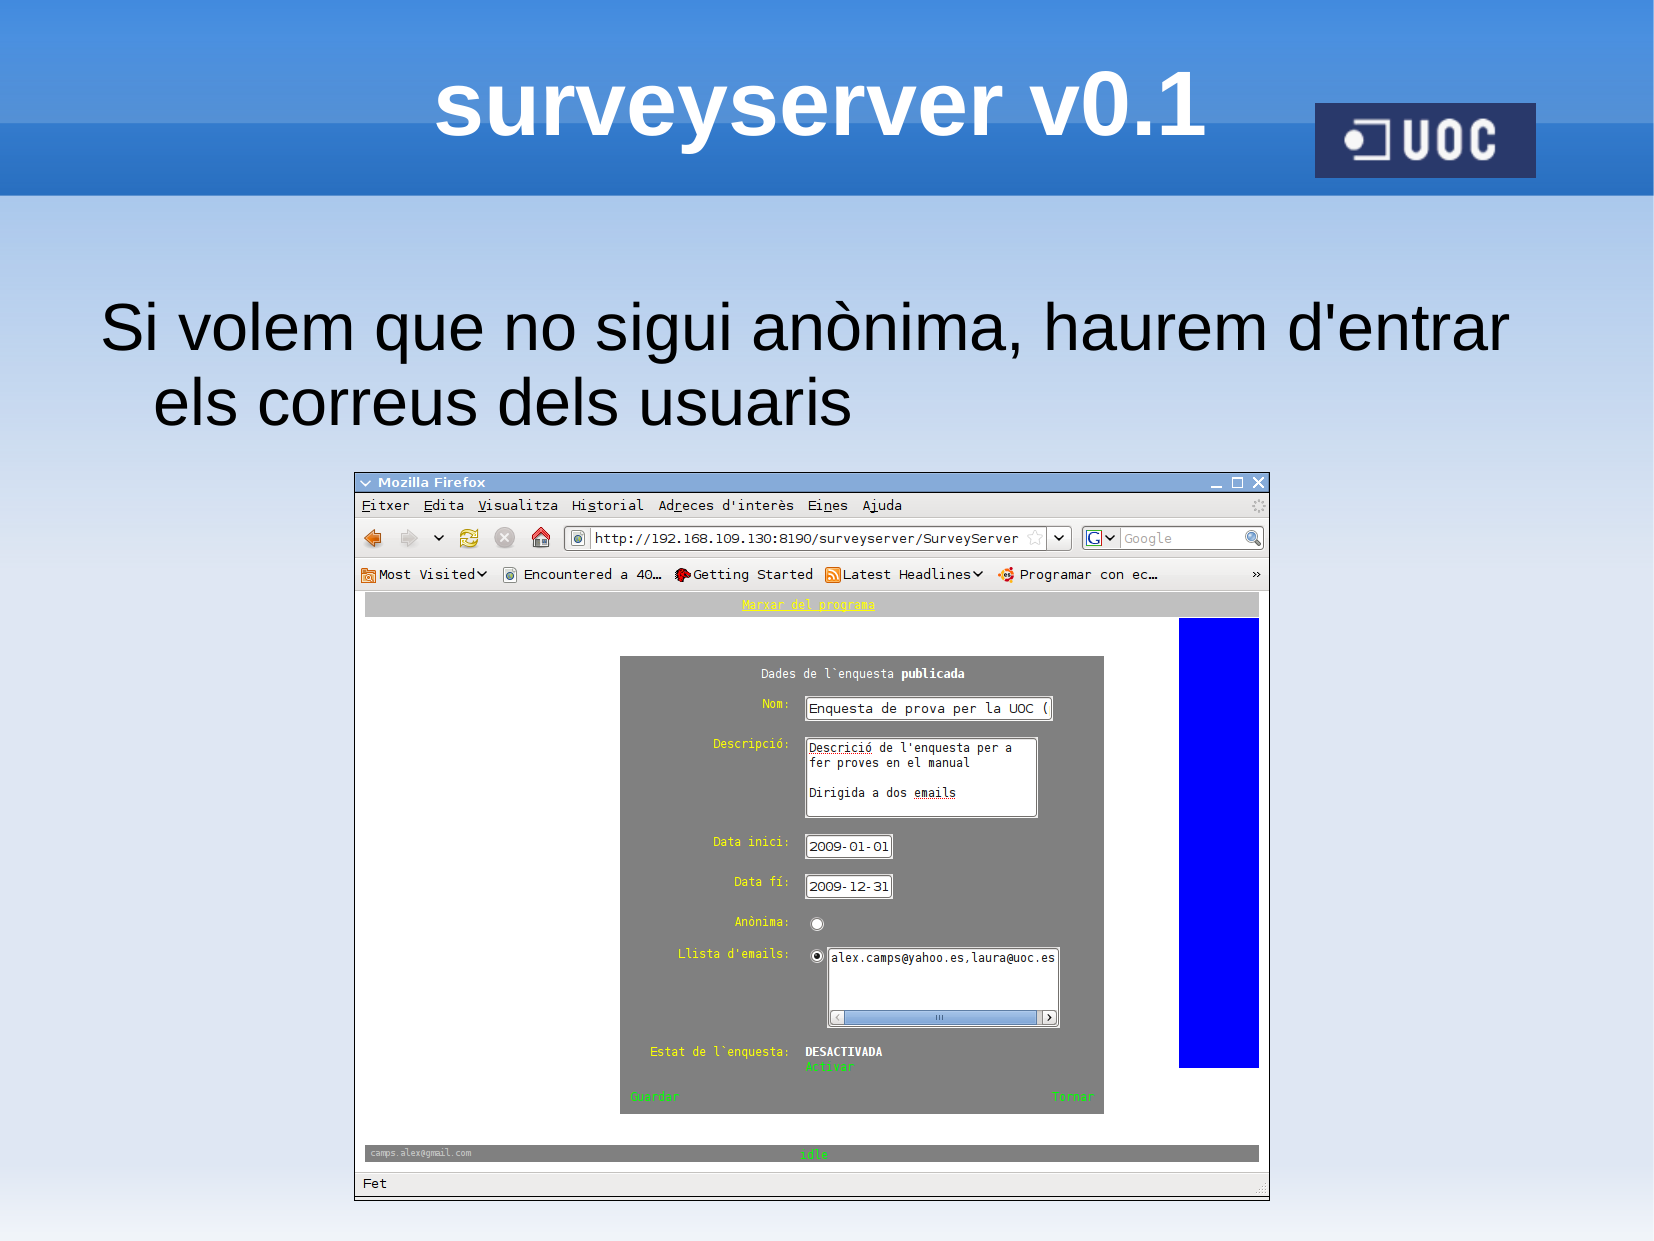

# surveyserver v0.1
Si volem que no sigui anònima, haurem d'entrar els correus dels usuaris